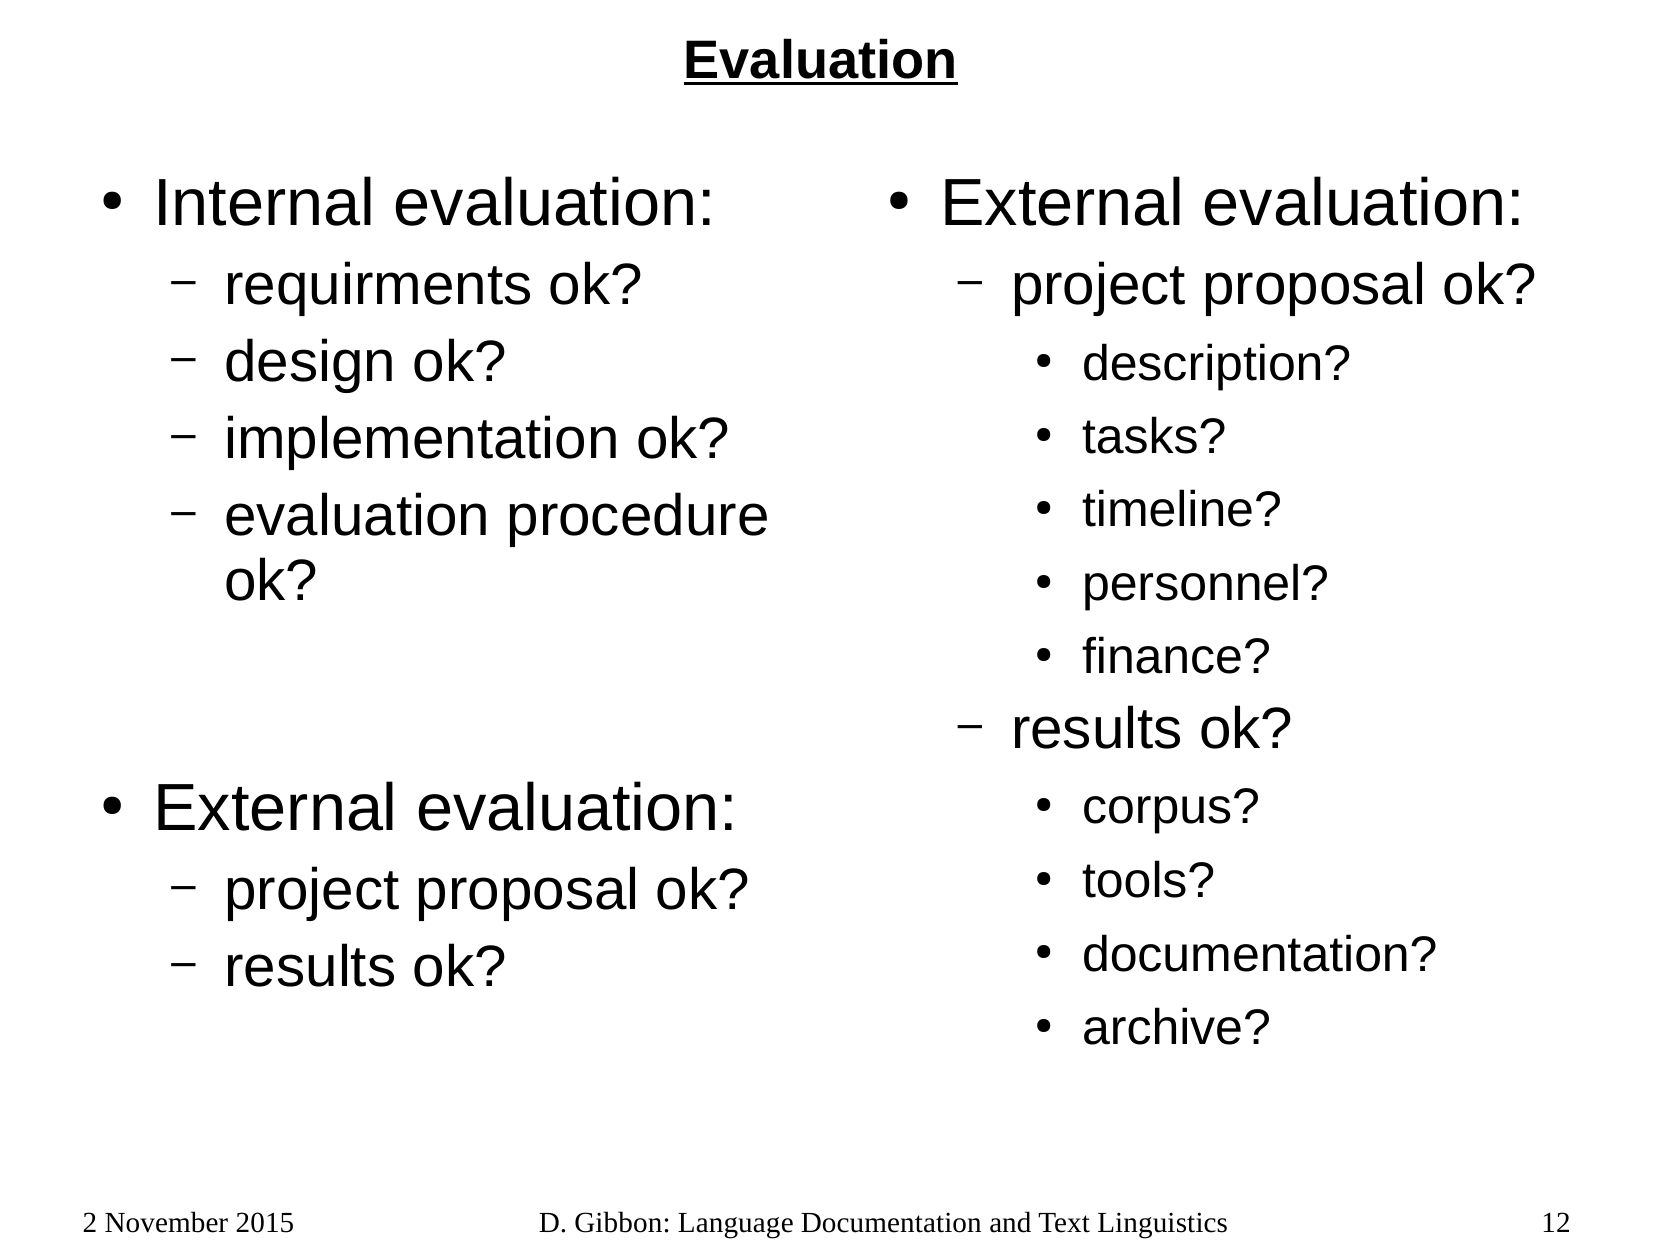

# Evaluation
Internal evaluation:
requirments ok?
design ok?
implementation ok?
evaluation procedure ok?
External evaluation:
project proposal ok?
results ok?
External evaluation:
project proposal ok?
description?
tasks?
timeline?
personnel?
finance?
results ok?
corpus?
tools?
documentation?
archive?
2 November 2015
D. Gibbon: Language Documentation and Text Linguistics
12